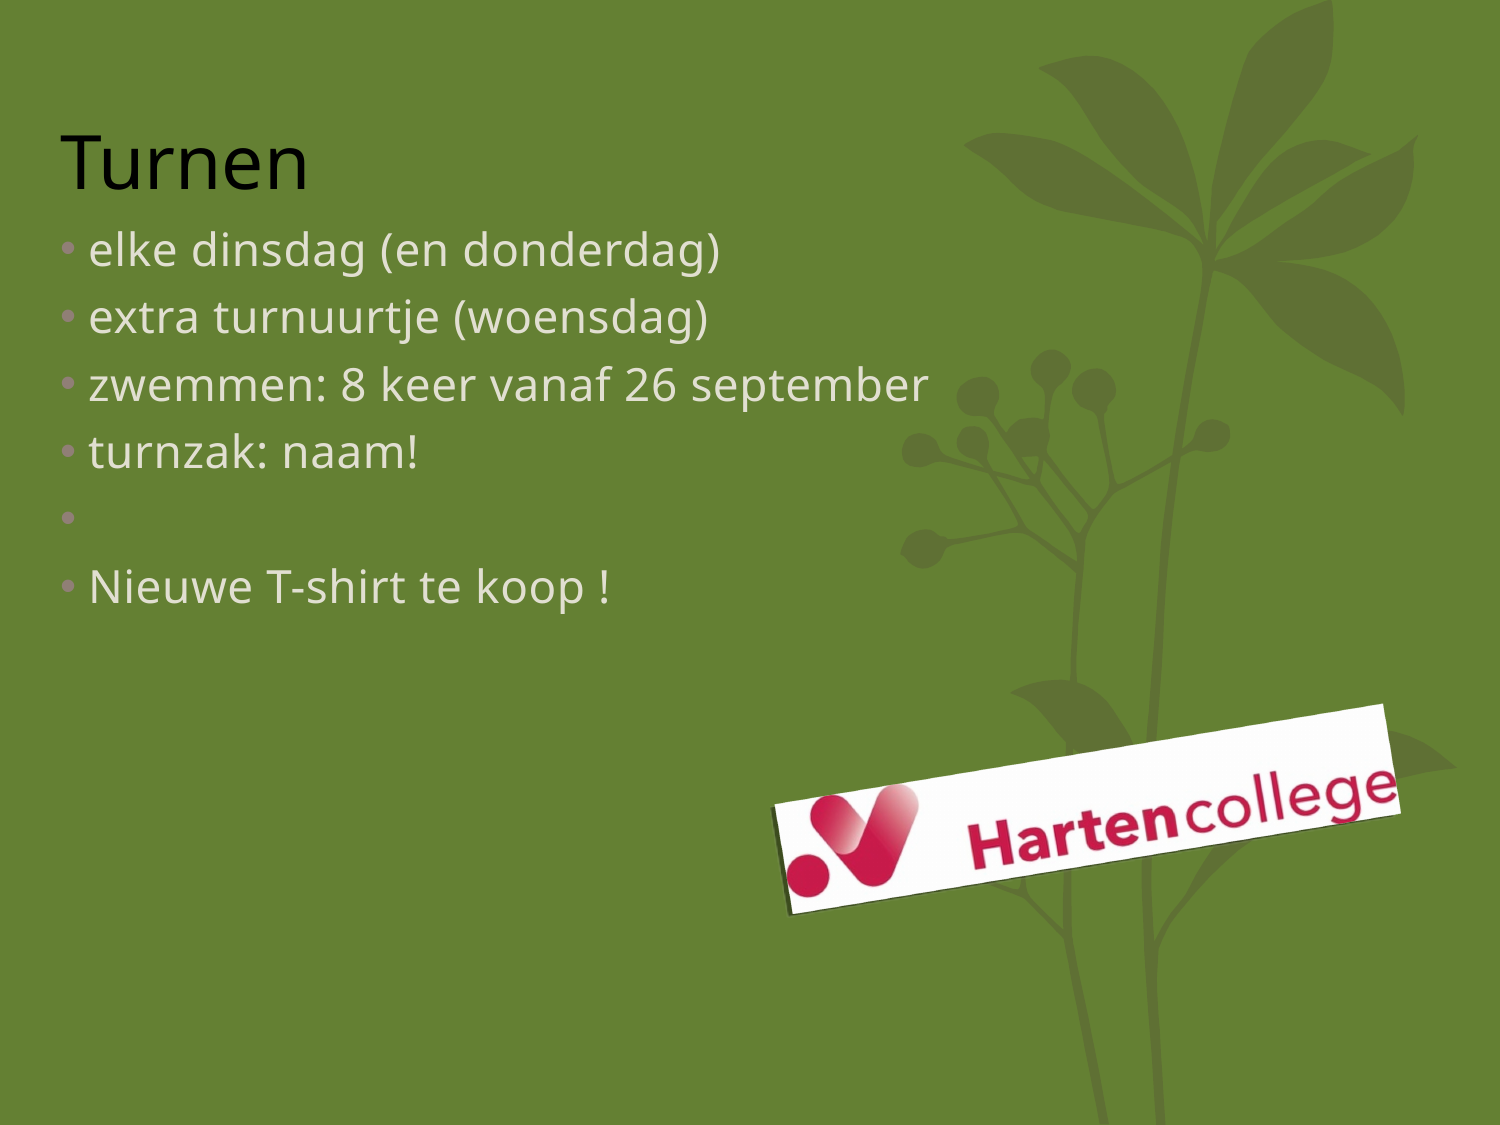

# Turnen
elke dinsdag (en donderdag)
extra turnuurtje (woensdag)
zwemmen: 8 keer vanaf 26 september
turnzak: naam!
Nieuwe T-shirt te koop !